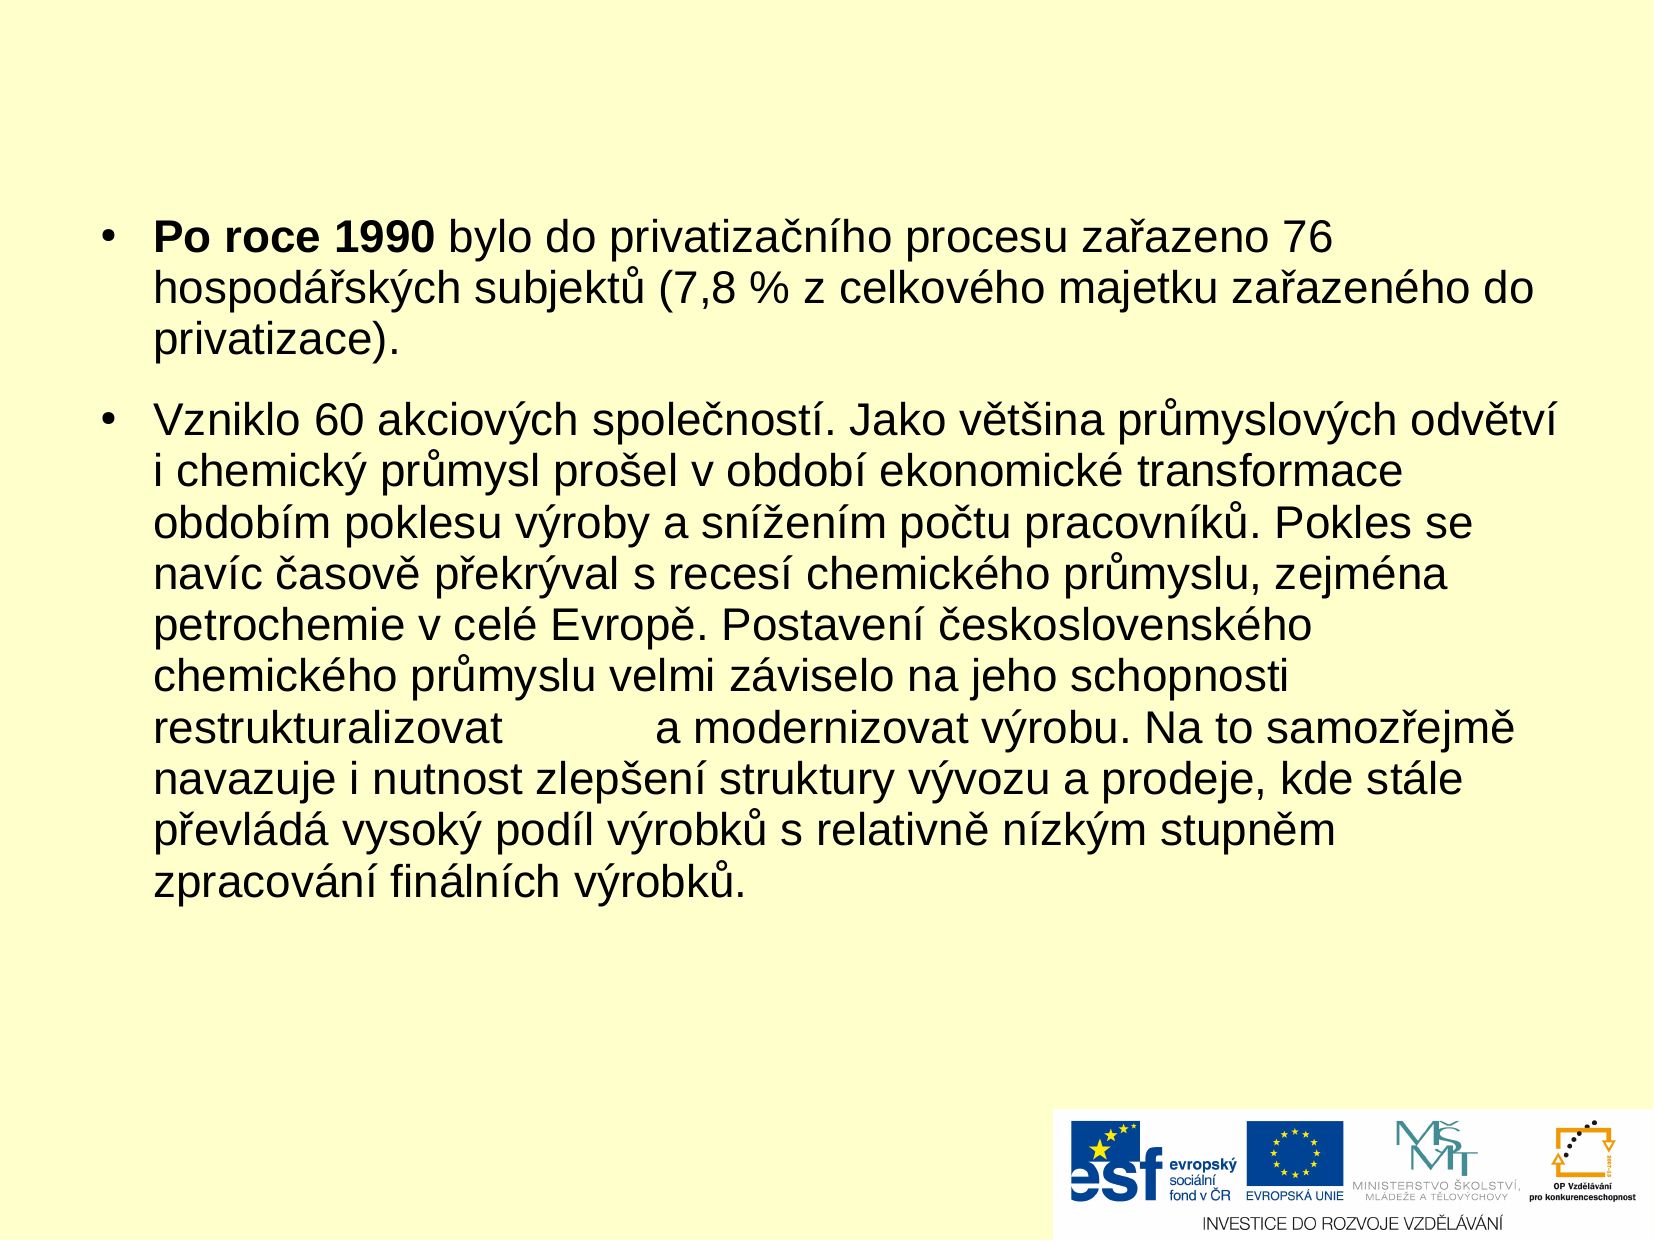

# Po roce 1990 bylo do privatizačního procesu zařazeno 76 hospodářských subjektů (7,8 % z celkového majetku zařazeného do privatizace).
Vzniklo 60 akciových společností. Jako většina průmyslových odvětví i chemický průmysl prošel v období ekonomické transformace obdobím poklesu výroby a snížením počtu pracovníků. Pokles se navíc časově překrýval s recesí chemického průmyslu, zejména petrochemie v celé Evropě. Postavení československého chemického průmyslu velmi záviselo na jeho schopnosti restrukturalizovat a modernizovat výrobu. Na to samozřejmě navazuje i nutnost zlepšení struktury vývozu a prodeje, kde stále převládá vysoký podíl výrobků s relativně nízkým stupněm zpracování finálních výrobků.